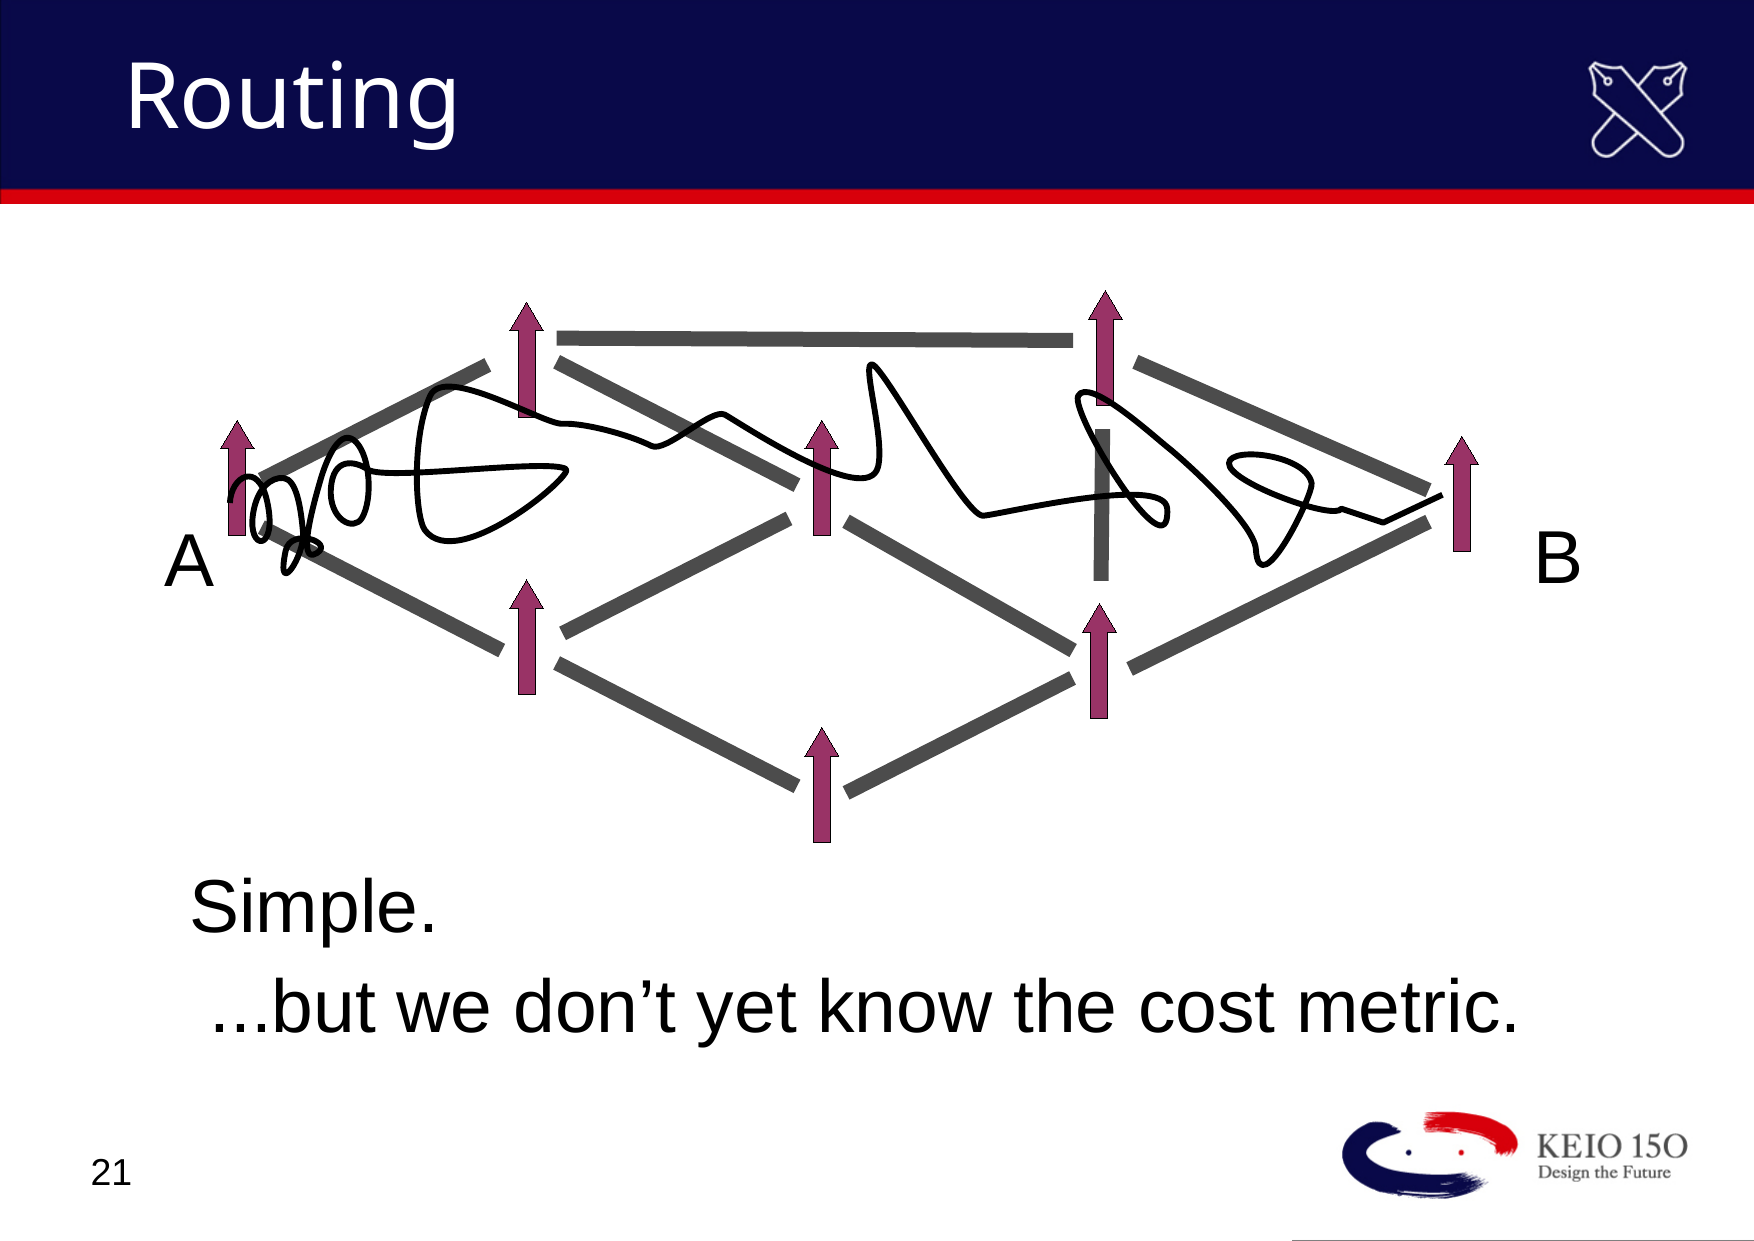

# Routing
B
A
Simple.
...but we don’t yet know the cost metric.
21